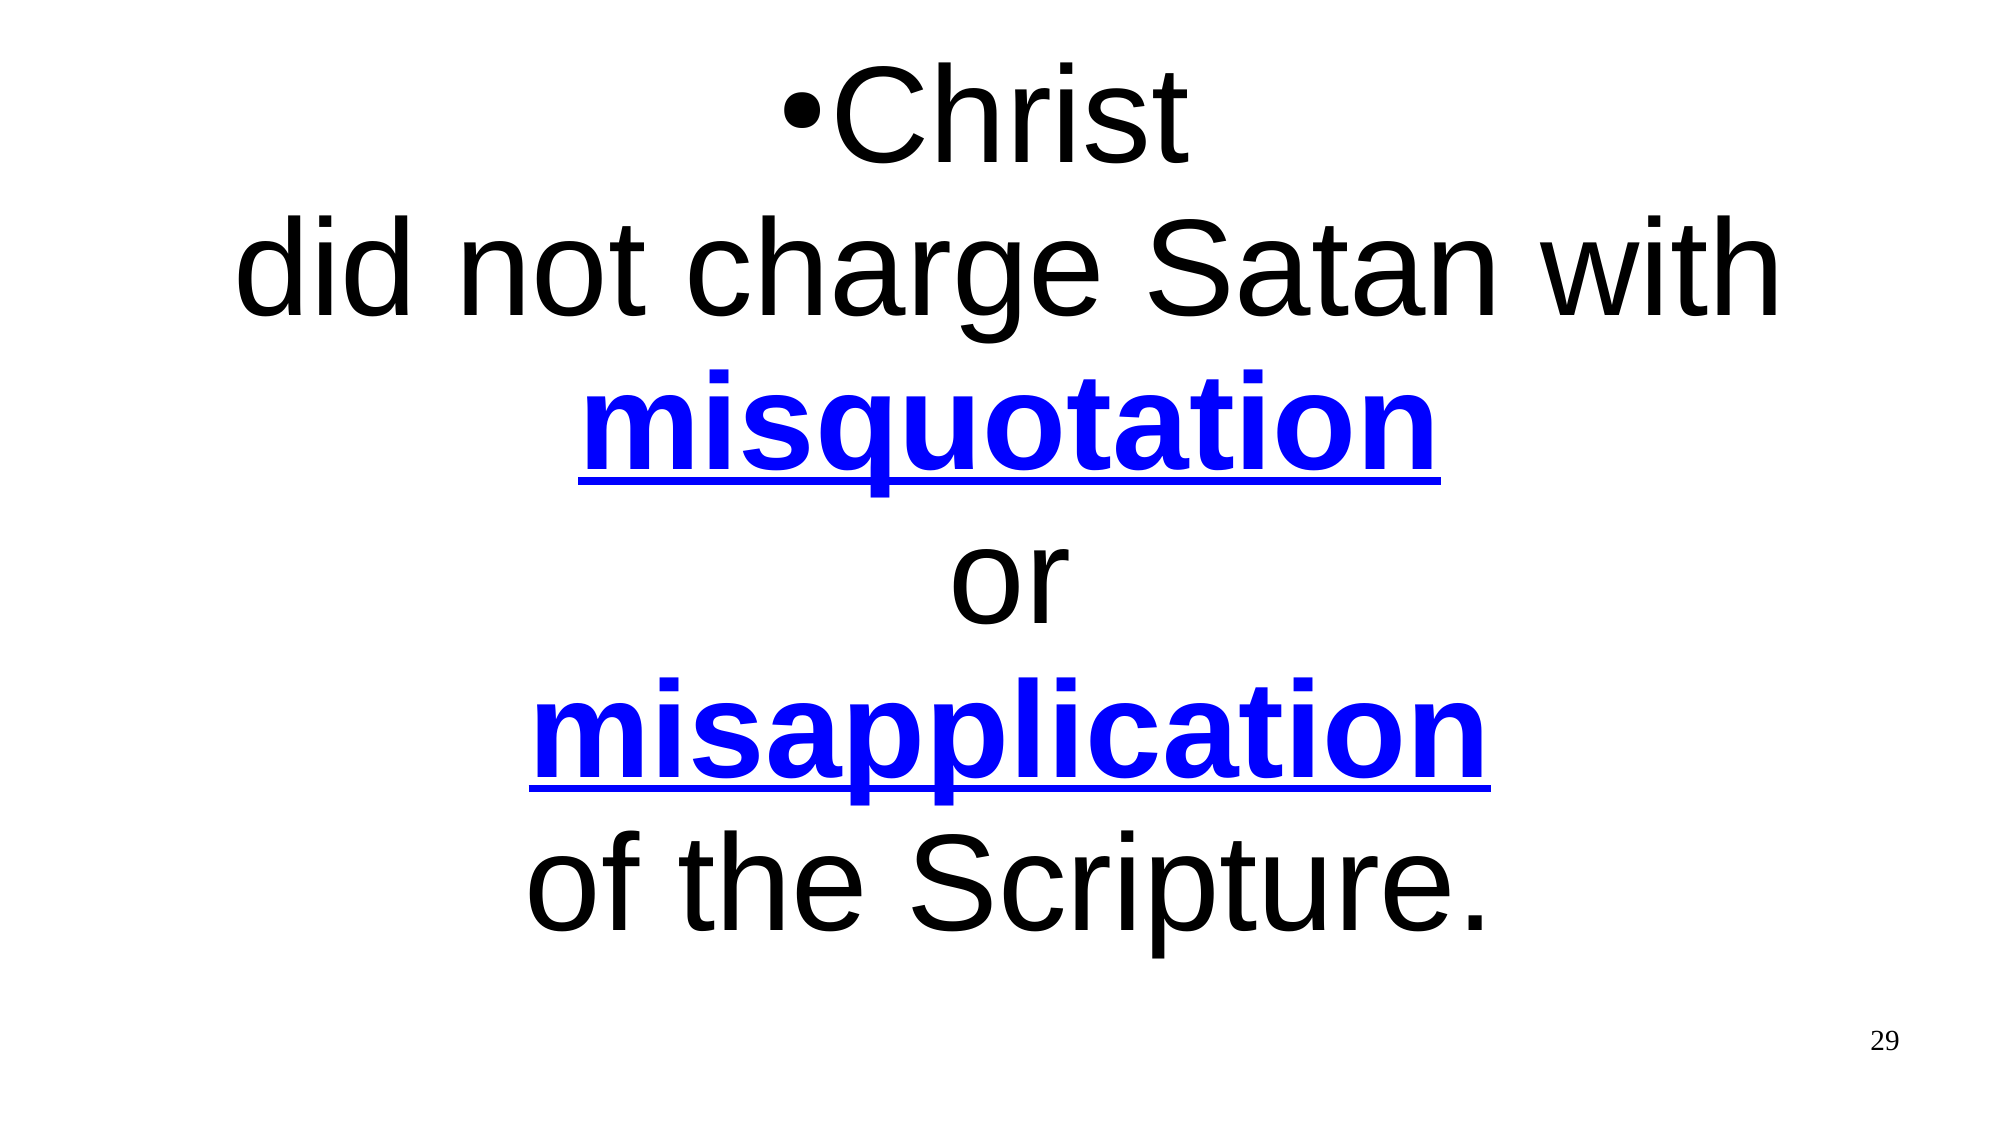

# Christ did not charge Satan with misquotation or misapplication of the Scripture.
29